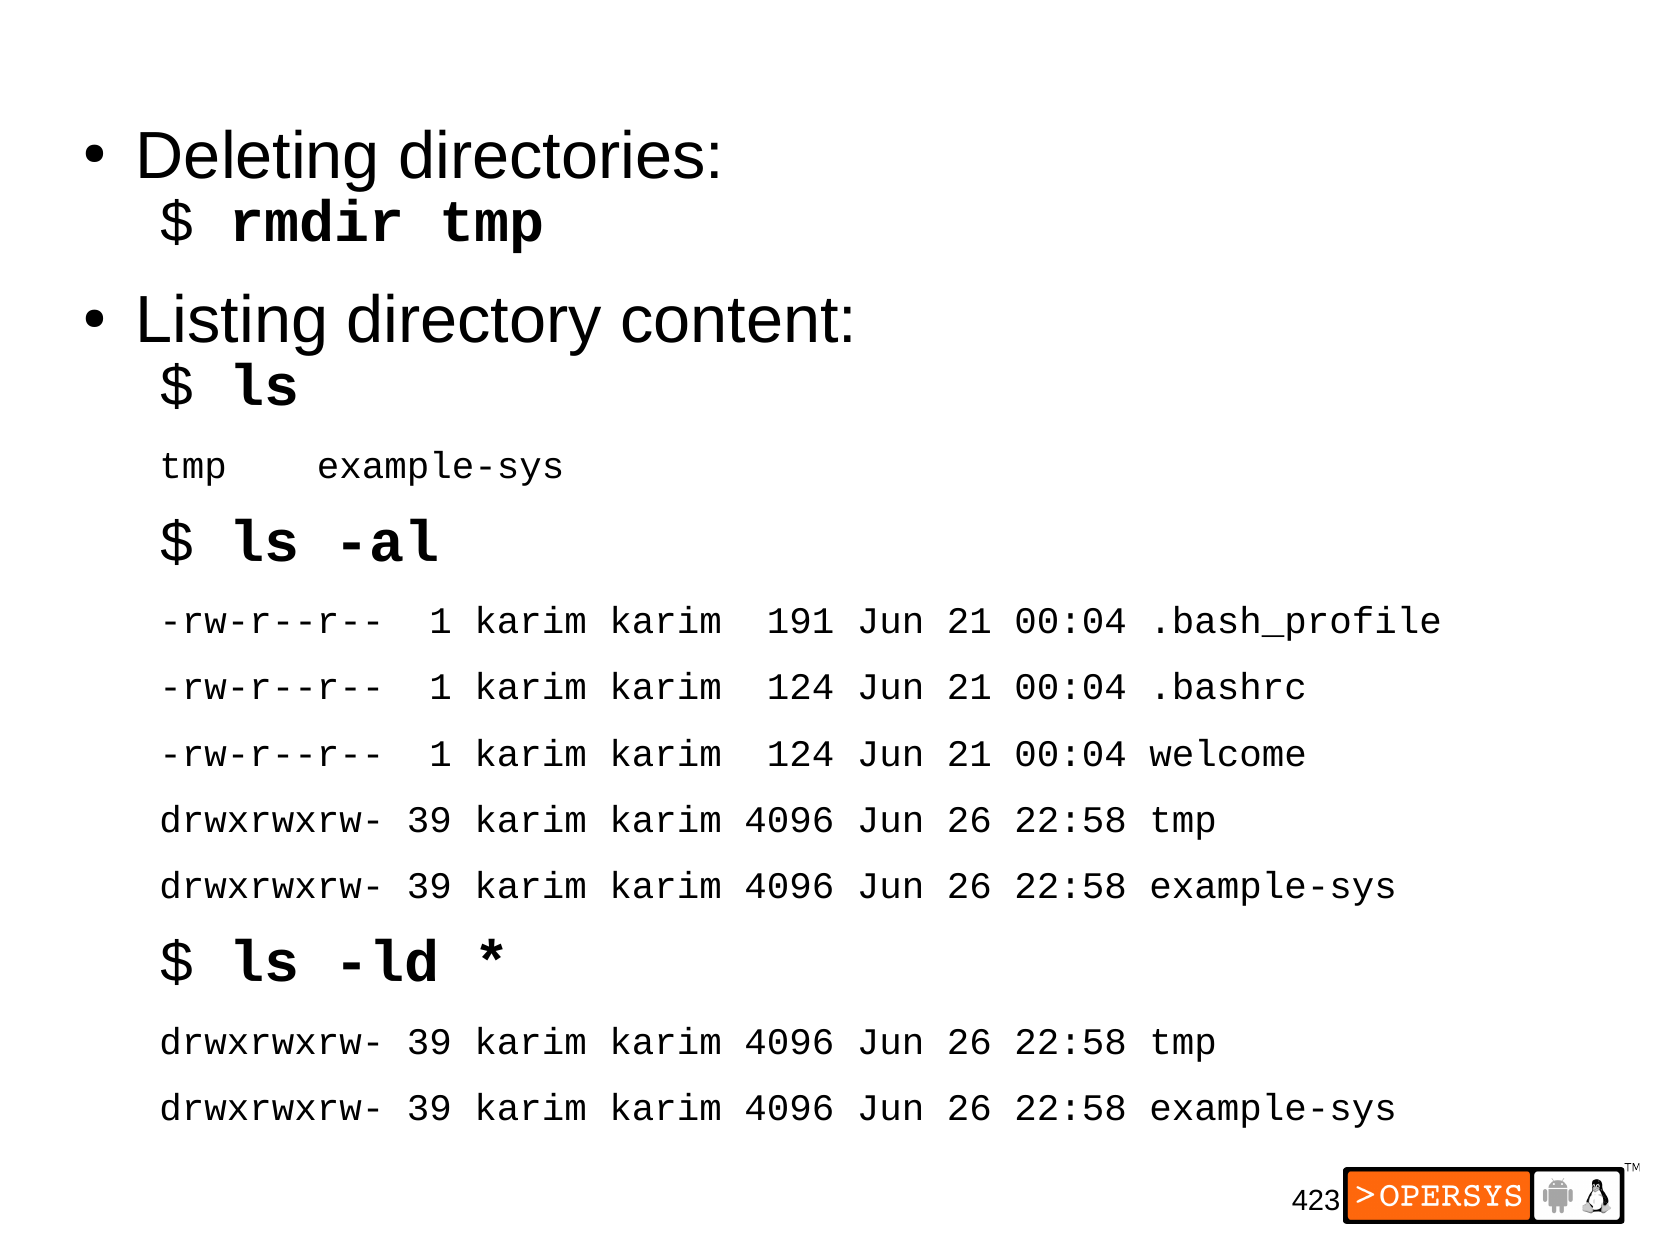

# Deleting directories:
$ rmdir tmp
Listing directory content:
$ ls
tmp example-sys
$ ls -al
-rw-r--r-- 1 karim karim 191 Jun 21 00:04 .bash_profile
-rw-r--r-- 1 karim karim 124 Jun 21 00:04 .bashrc
-rw-r--r-- 1 karim karim 124 Jun 21 00:04 welcome
drwxrwxrw- 39 karim karim 4096 Jun 26 22:58 tmp
drwxrwxrw- 39 karim karim 4096 Jun 26 22:58 example-sys
$ ls -ld *
drwxrwxrw- 39 karim karim 4096 Jun 26 22:58 tmp
drwxrwxrw- 39 karim karim 4096 Jun 26 22:58 example-sys